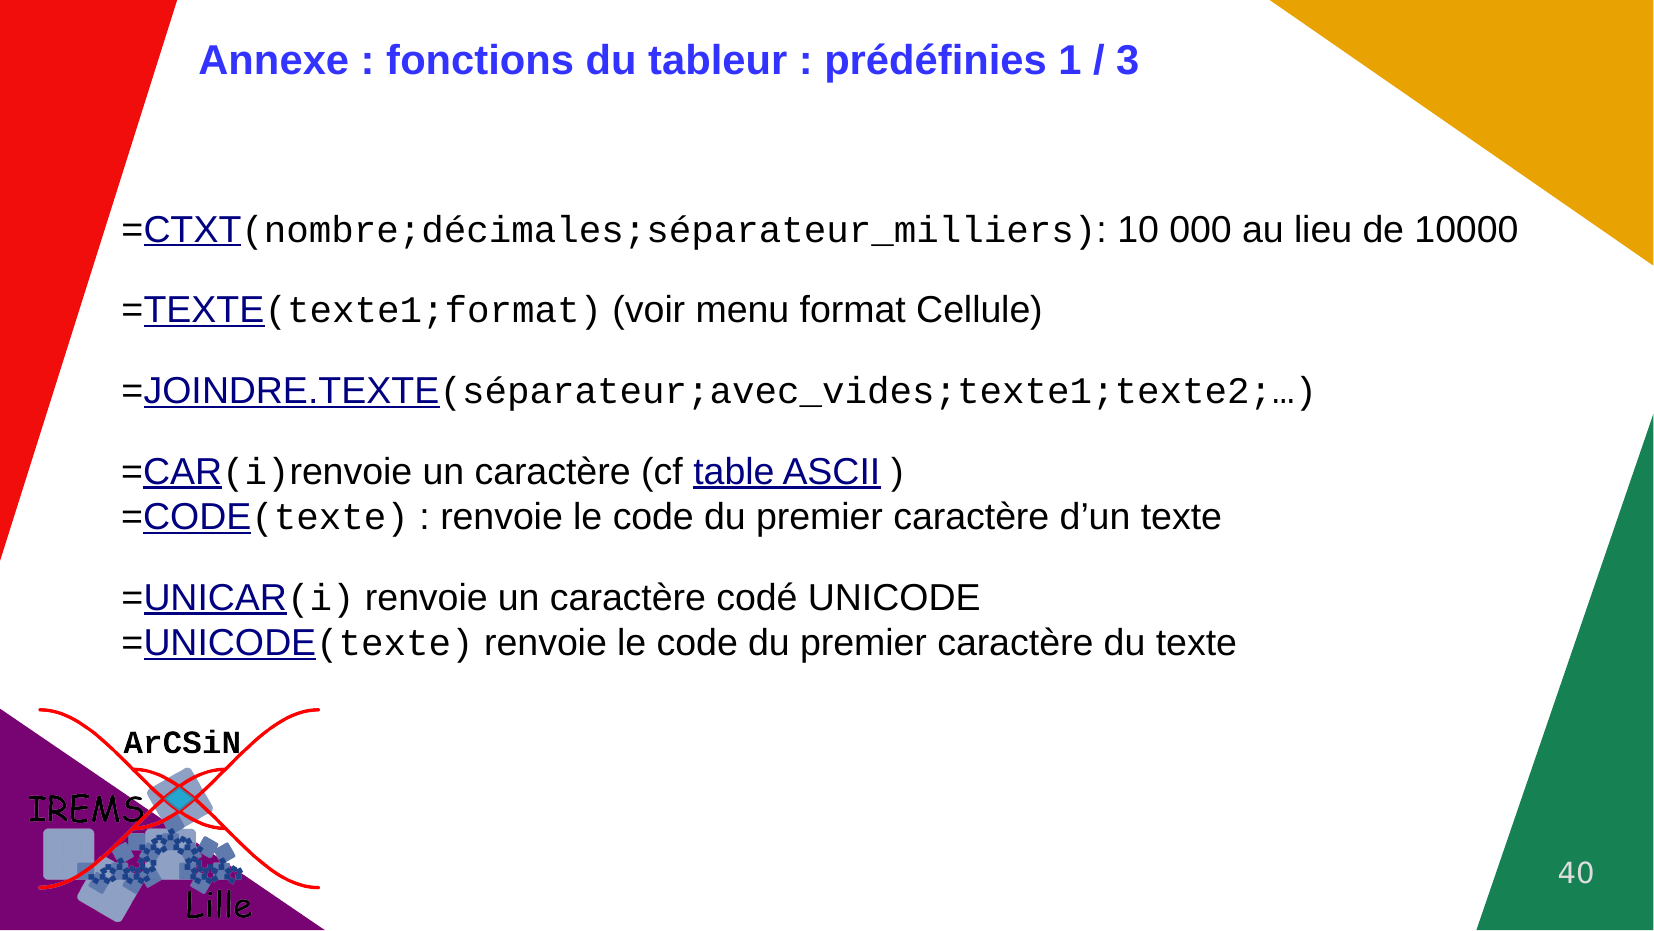

Annexe : fonctions du tableur : prédéfinies 1 / 3
=CTXT(nombre;décimales;séparateur_milliers): 10 000 au lieu de 10000
=TEXTE(texte1;format) (voir menu format Cellule)
=JOINDRE.TEXTE(séparateur;avec_vides;texte1;texte2;…)
=CAR(i)renvoie un caractère (cf table ASCII )
=CODE(texte) : renvoie le code du premier caractère d’un texte
=UNICAR(i) renvoie un caractère codé UNICODE
=UNICODE(texte) renvoie le code du premier caractère du texte
40